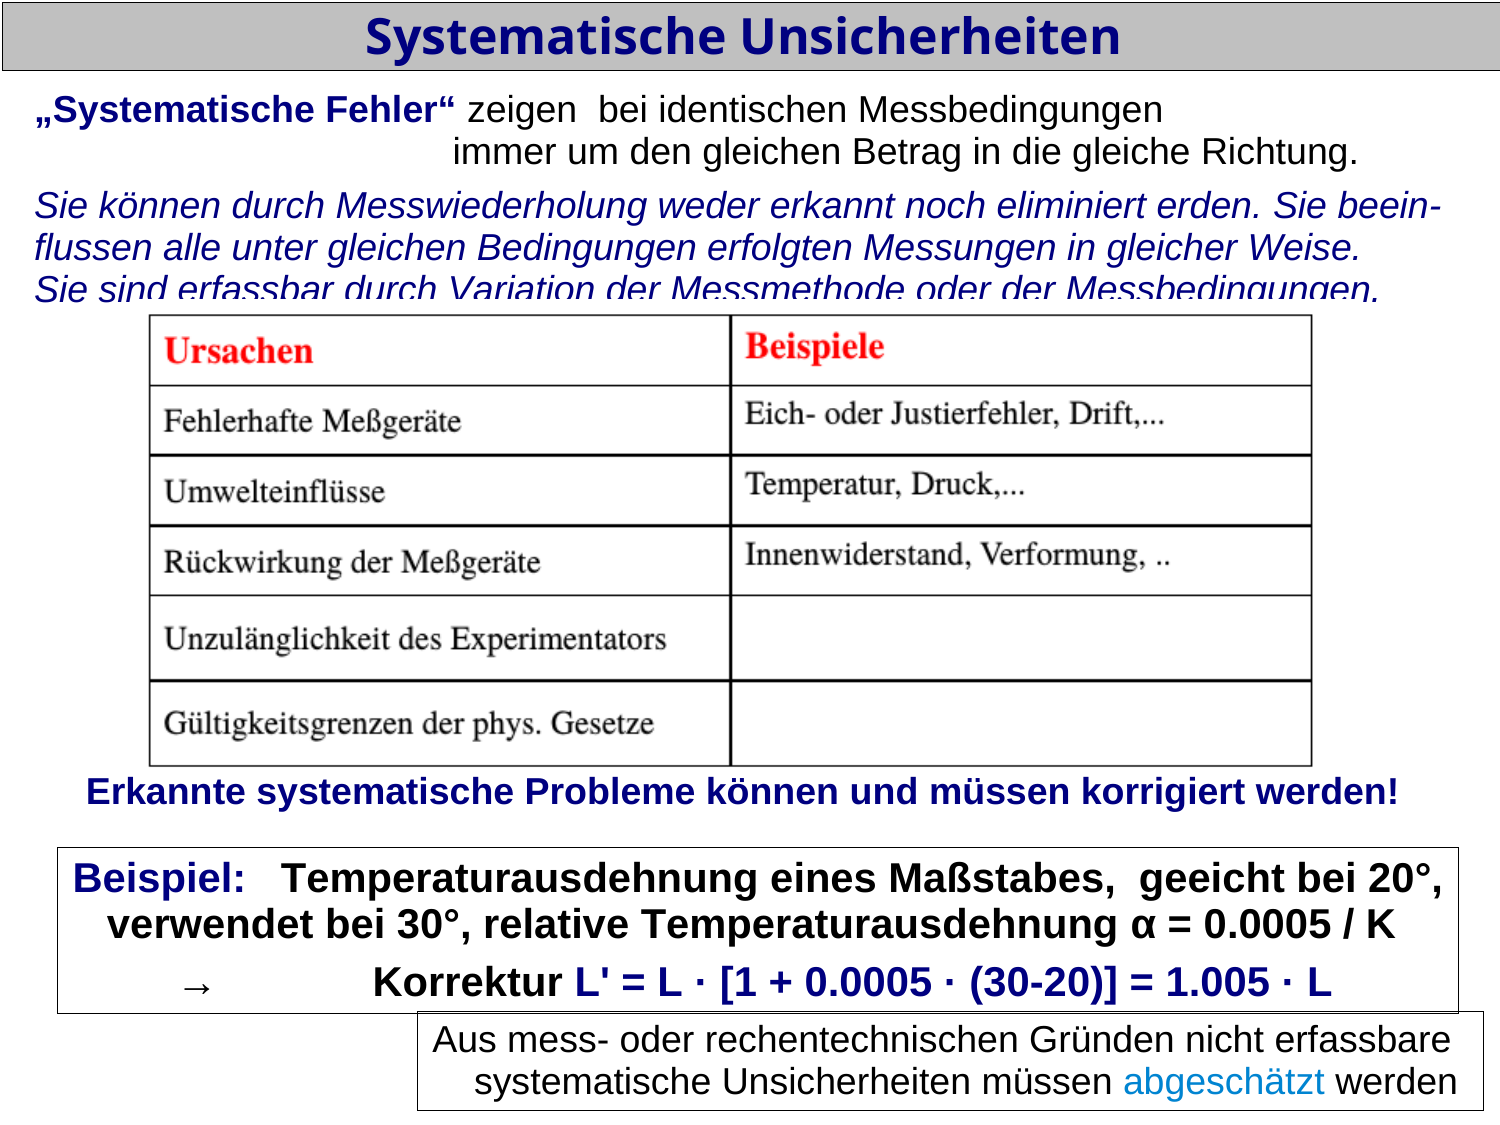

# Systematische Unsicherheiten
„Systematische Fehler“ zeigen bei identischen Messbedingungen
 immer um den gleichen Betrag in die gleiche Richtung.
Sie können durch Messwiederholung weder erkannt noch eliminiert erden. Sie beein-
flussen alle unter gleichen Bedingungen erfolgten Messungen in gleicher Weise.
Sie sind erfassbar durch Variation der Messmethode oder der Messbedingungen.
Erkannte systematische Probleme können und müssen korrigiert werden!
Beispiel: Temperaturausdehnung eines Maßstabes, geeicht bei 20°,
 verwendet bei 30°, relative Temperaturausdehnung α = 0.0005 / K
 → 	Korrektur L' = L · [1 + 0.0005 · (30-20)] = 1.005 · L
Aus mess- oder rechentechnischen Gründen nicht erfassbare
 systematische Unsicherheiten müssen abgeschätzt werden